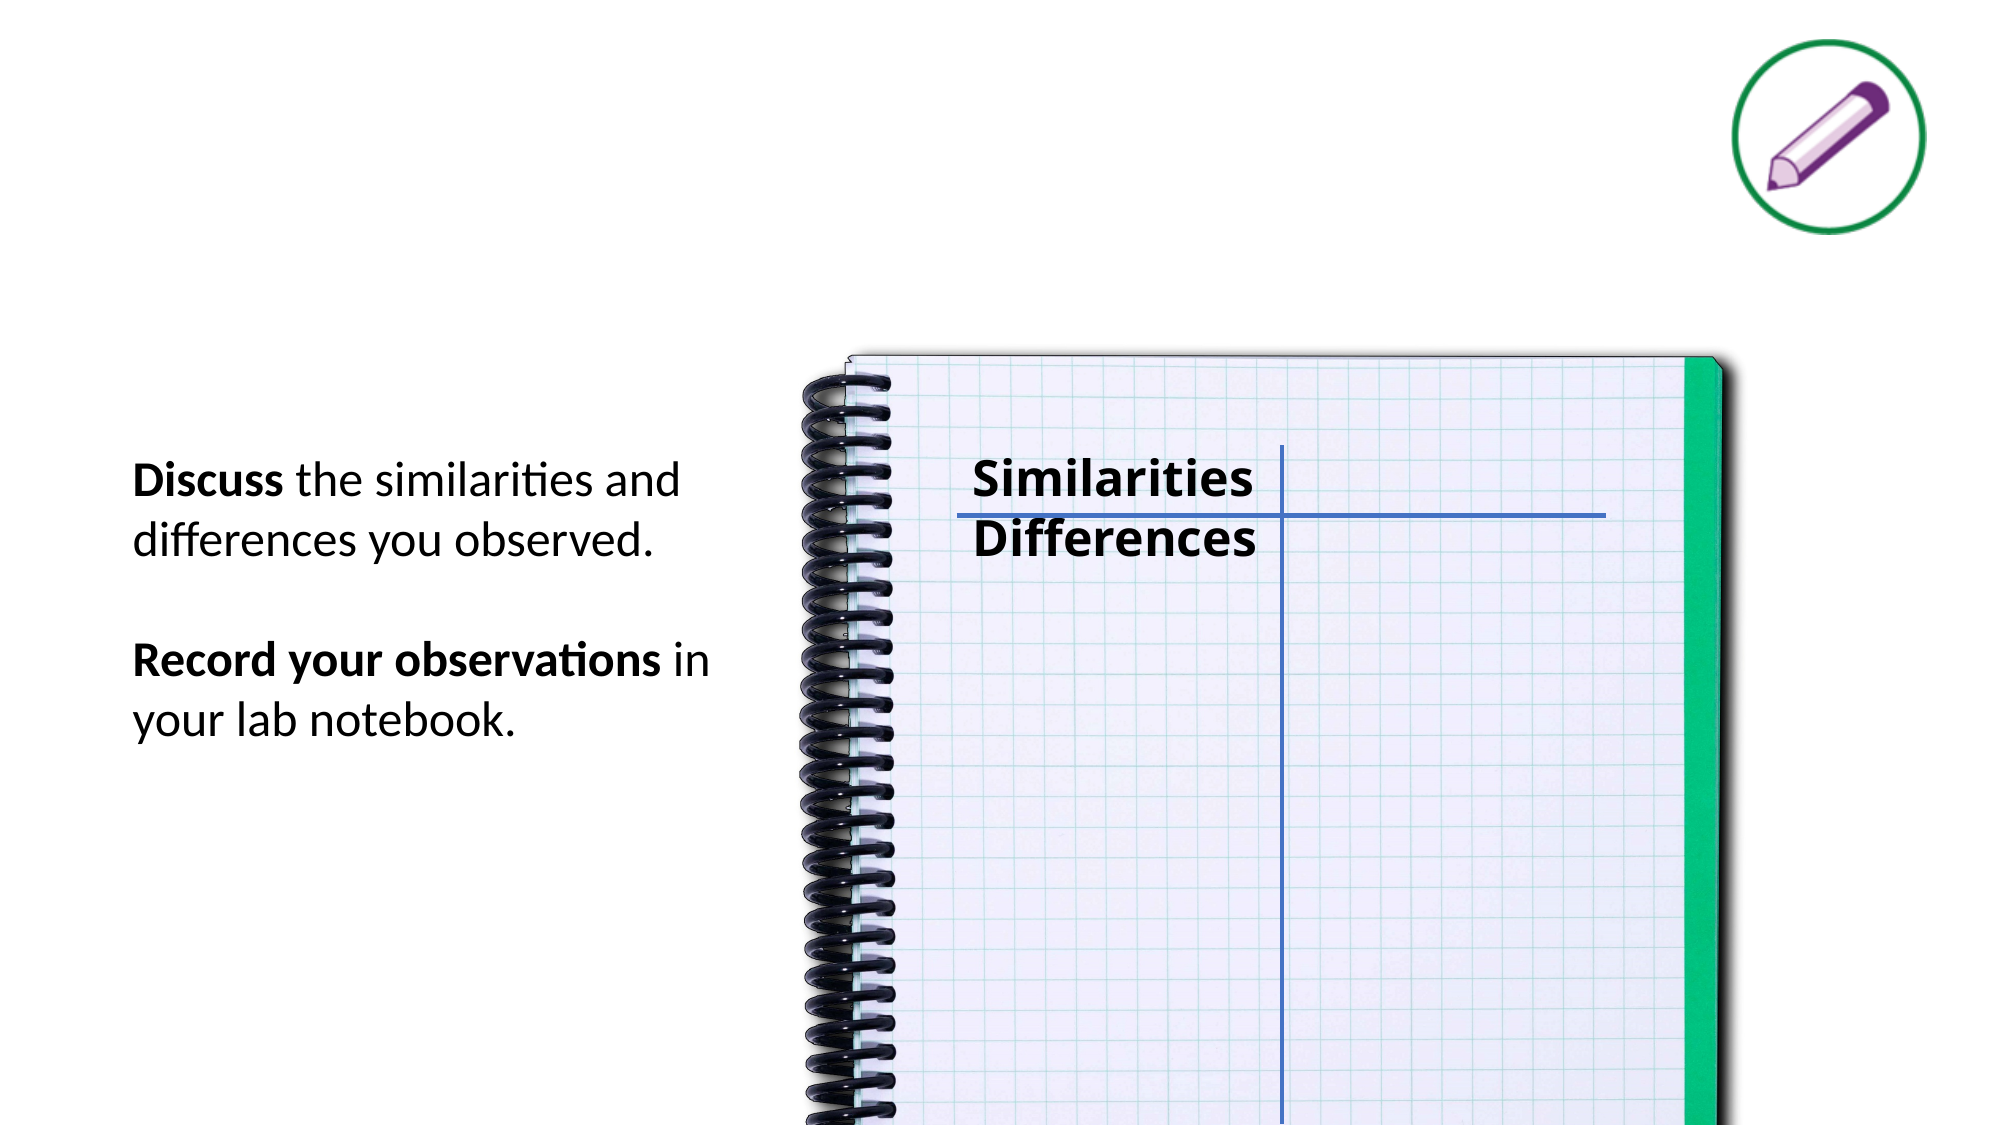

Modeling an Euglena
Discuss the similarities and differences you observed.
Record your observations in your lab notebook.
Similarities Differences